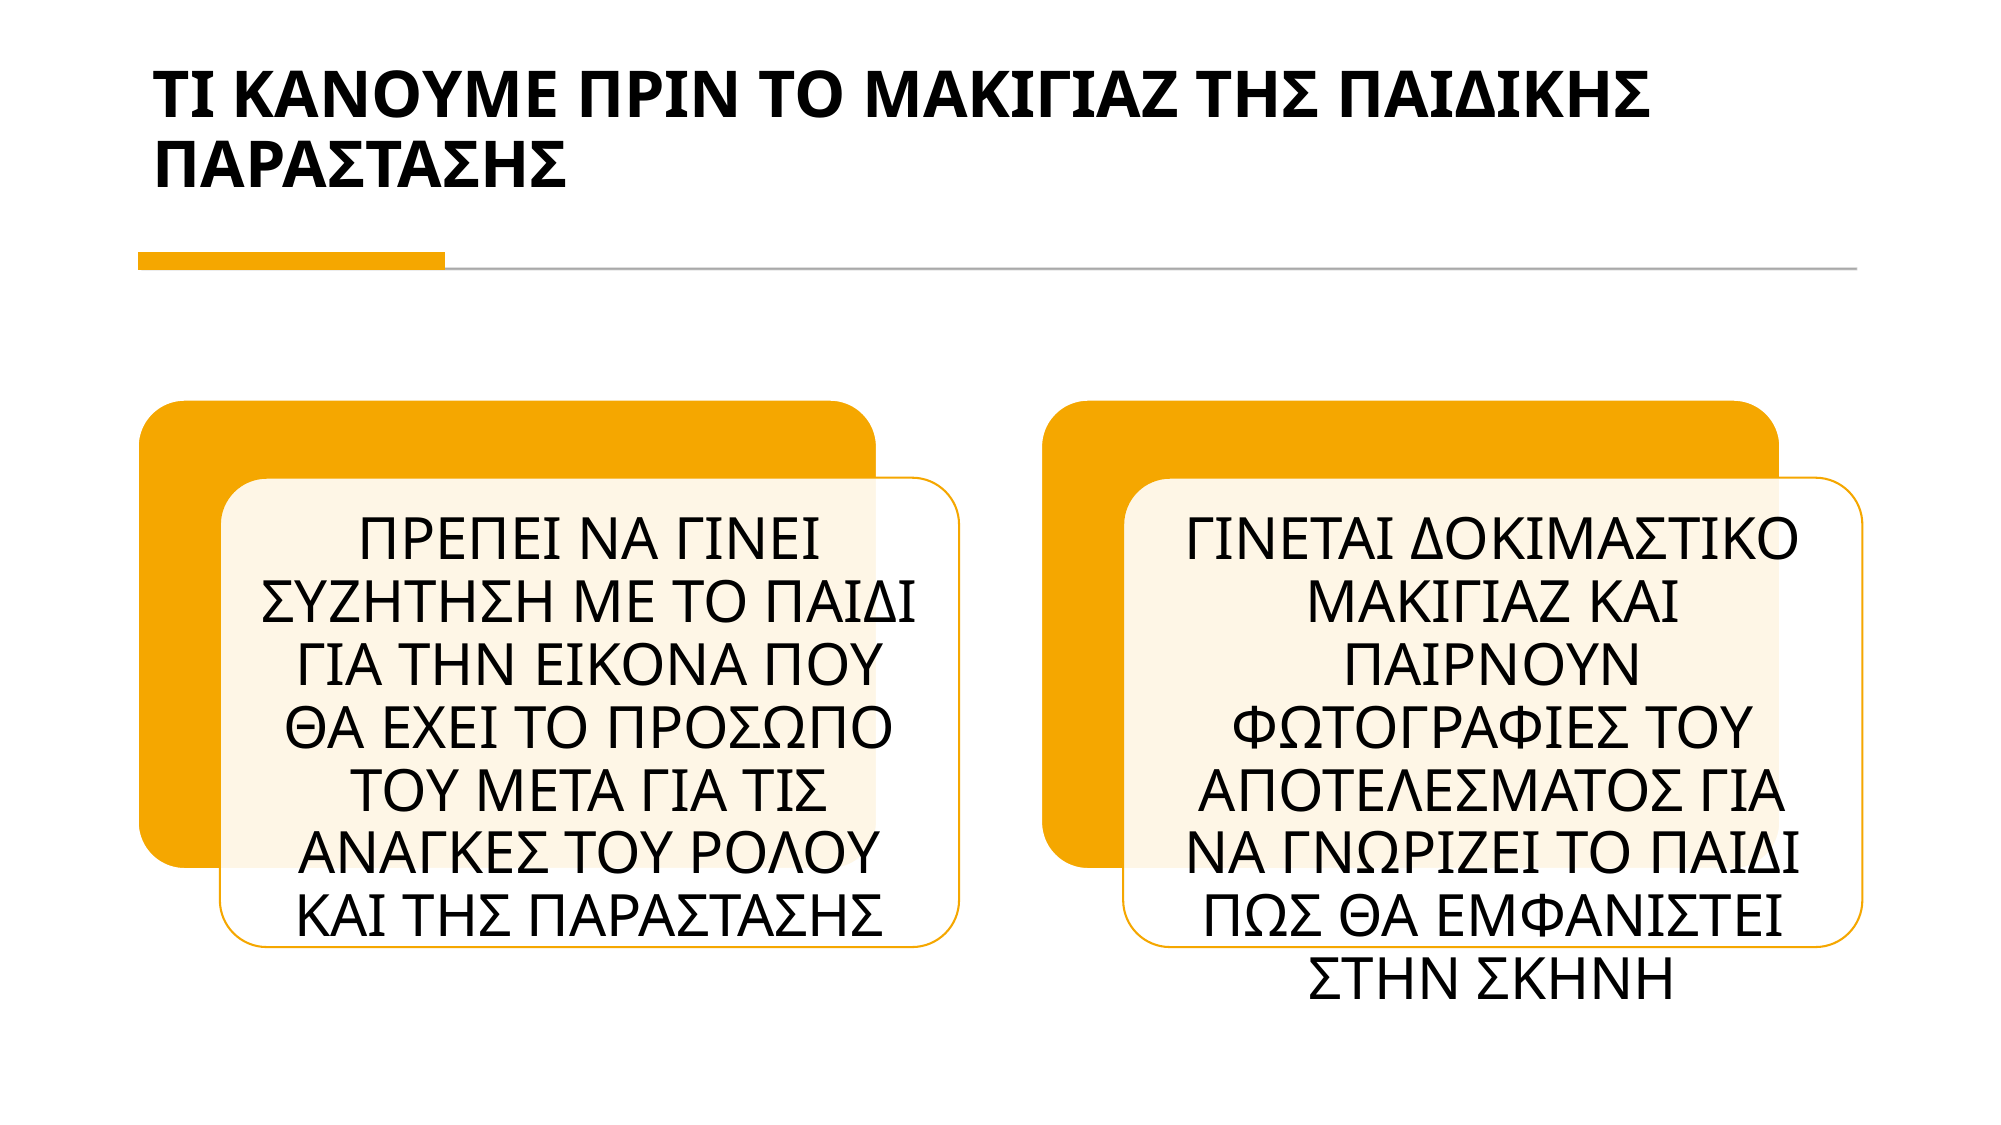

# ΤΙ ΚΑΝΟΥΜΕ ΠΡΙΝ ΤΟ ΜΑΚΙΓΙΑΖ ΤΗΣ ΠΑΙΔΙΚΗΣ ΠΑΡΑΣΤΑΣΗΣ
ΠΡΕΠΕΙ ΝΑ ΓΙΝΕΙ ΣΥΖΗΤΗΣΗ ΜΕ ΤΟ ΠΑΙΔΙ ΓΙΑ ΤΗΝ ΕΙΚΟΝΑ ΠΟΥ ΘΑ ΕΧΕΙ ΤΟ ΠΡΟΣΩΠΟ ΤΟΥ ΜΕΤΑ ΓΙΑ ΤΙΣ ΑΝΑΓΚΕΣ ΤΟΥ ΡΟΛΟΥ ΚΑΙ ΤΗΣ ΠΑΡΑΣΤΑΣΗΣ
ΓΙΝΕΤΑΙ ΔΟΚΙΜΑΣΤΙΚΟ ΜΑΚΙΓΙΑΖ ΚΑΙ ΠΑΙΡΝΟΥΝ ΦΩΤΟΓΡΑΦΙΕΣ ΤΟΥ ΑΠΟΤΕΛΕΣΜΑΤΟΣ ΓΙΑ ΝΑ ΓΝΩΡΙΖΕΙ ΤΟ ΠΑΙΔΙ ΠΩΣ ΘΑ ΕΜΦΑΝΙΣΤΕΙ ΣΤΗΝ ΣΚΗΝΗ